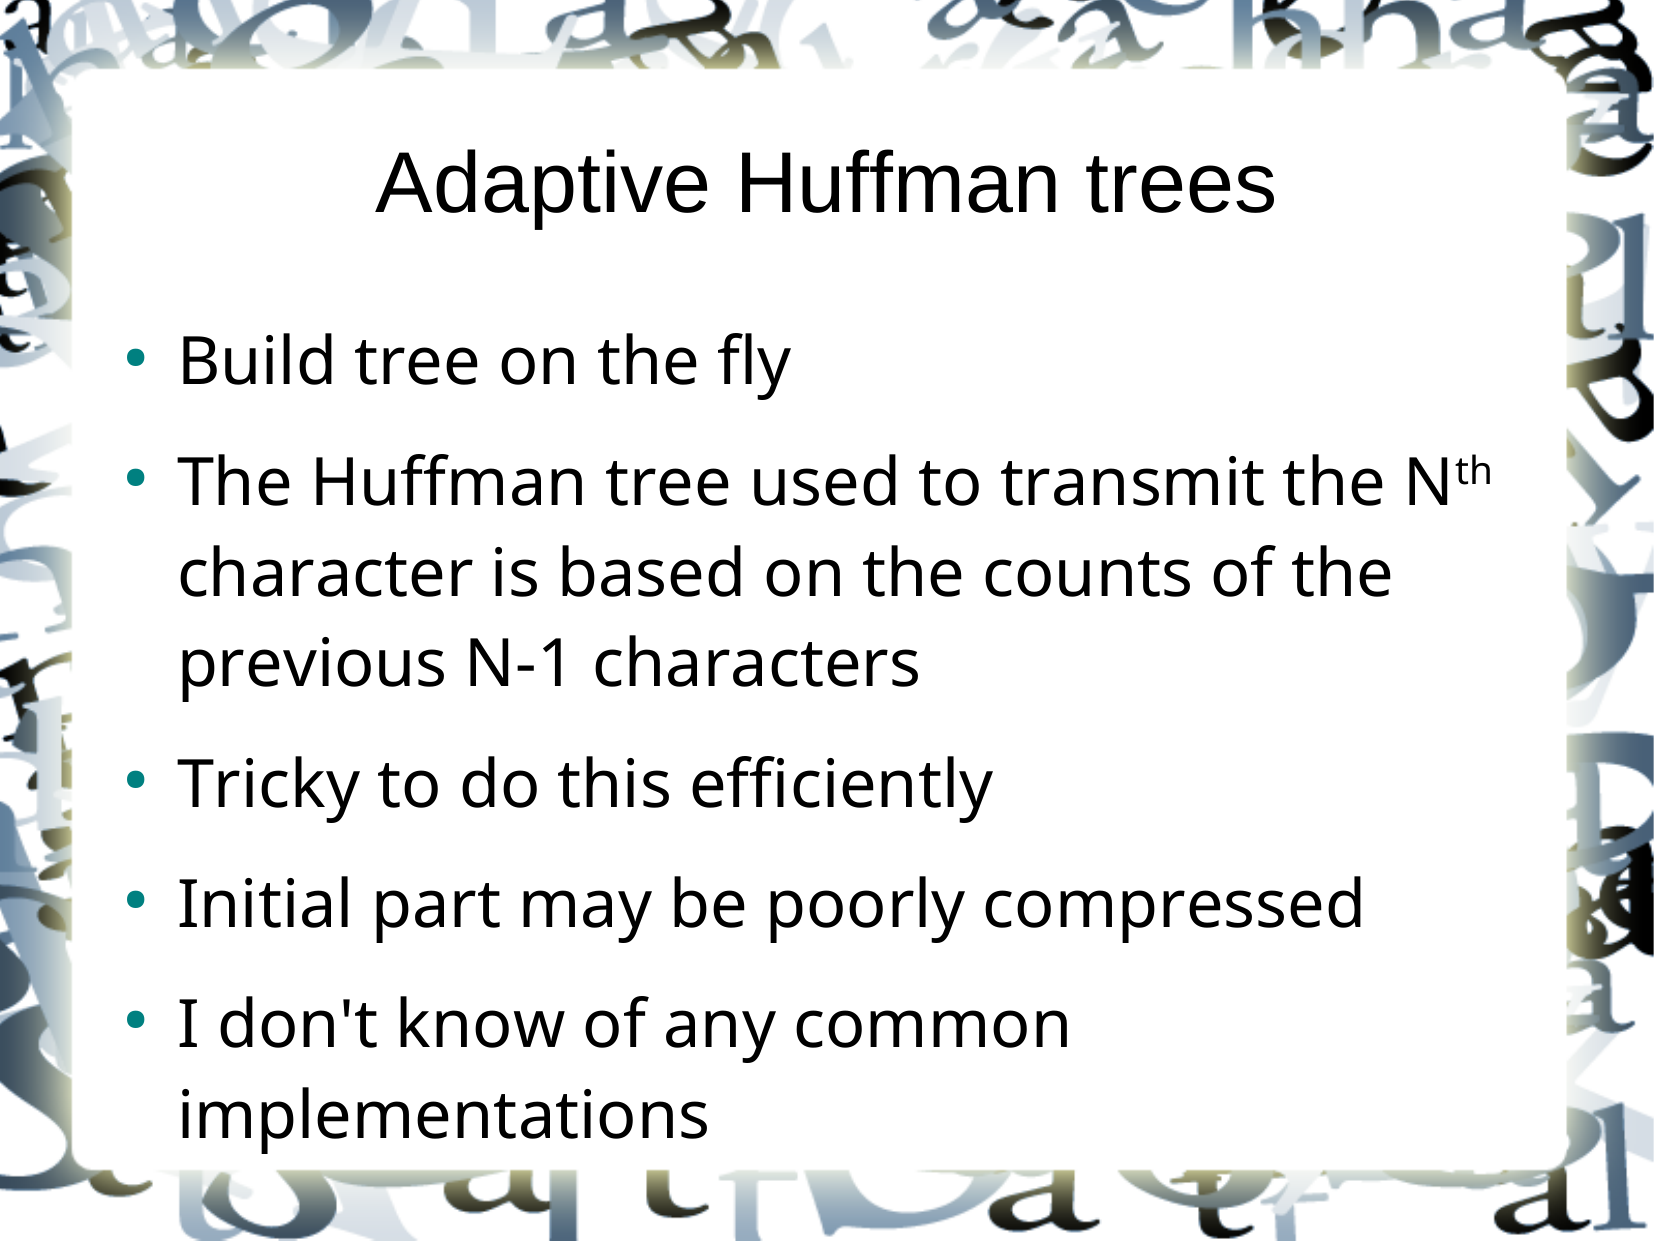

# Adaptive Huffman trees
Build tree on the fly
The Huffman tree used to transmit the Nth character is based on the counts of the previous N-1 characters
Tricky to do this efficiently
Initial part may be poorly compressed
I don't know of any common implementations